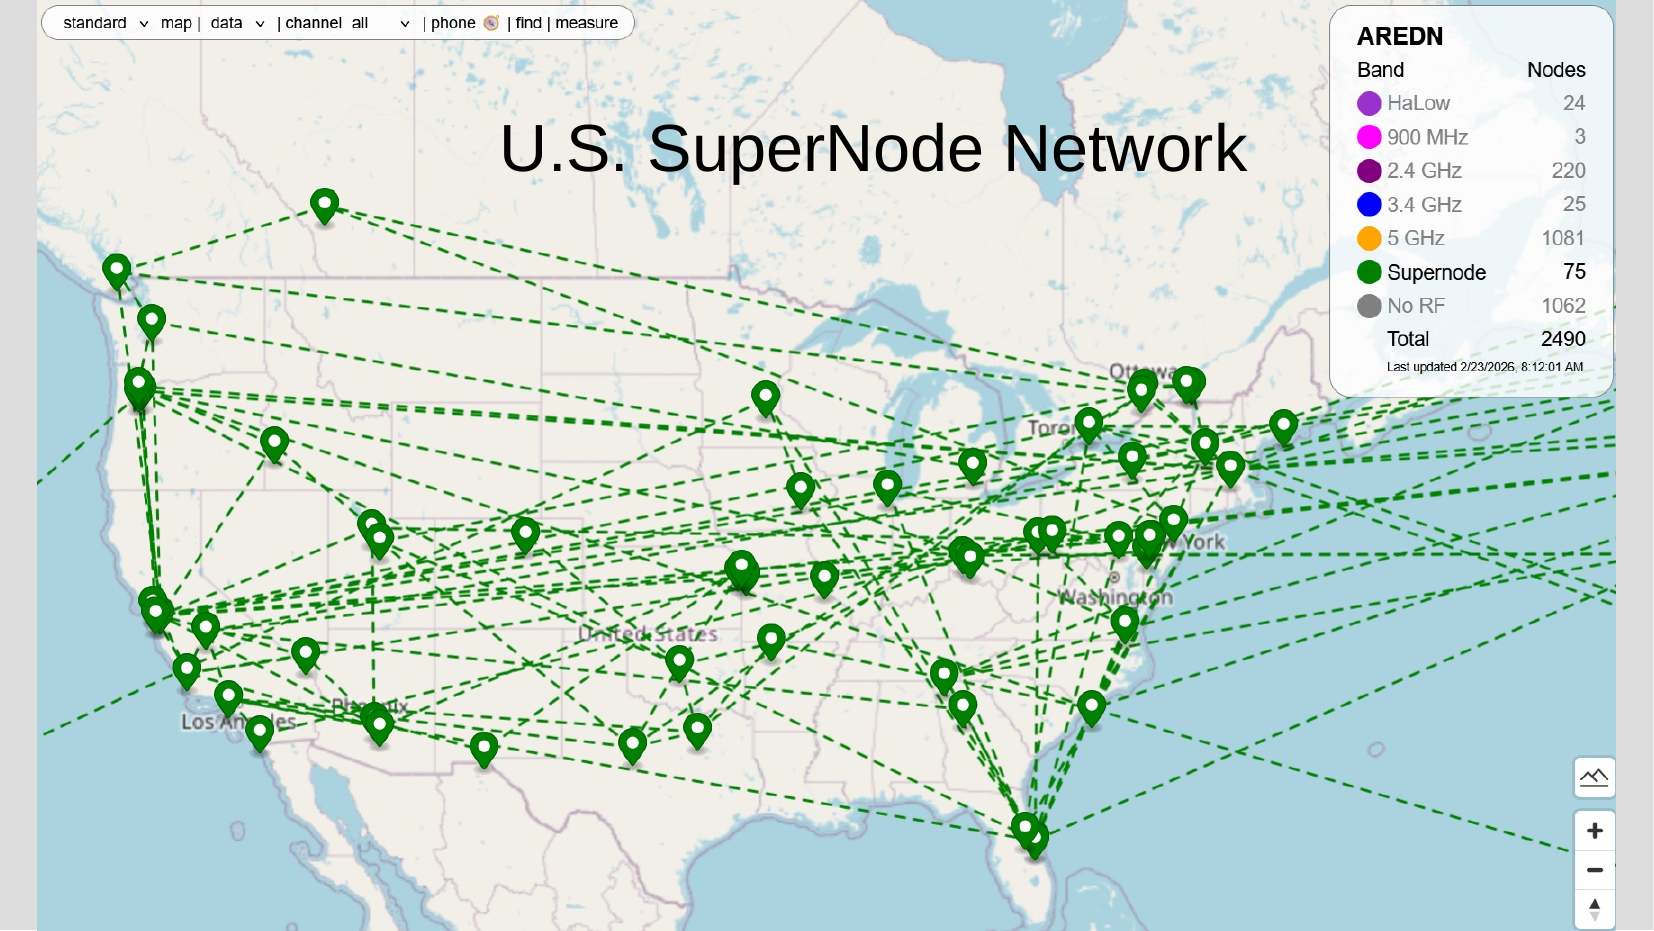

# Dona Ana County ARES
U.S. SuperNode Network